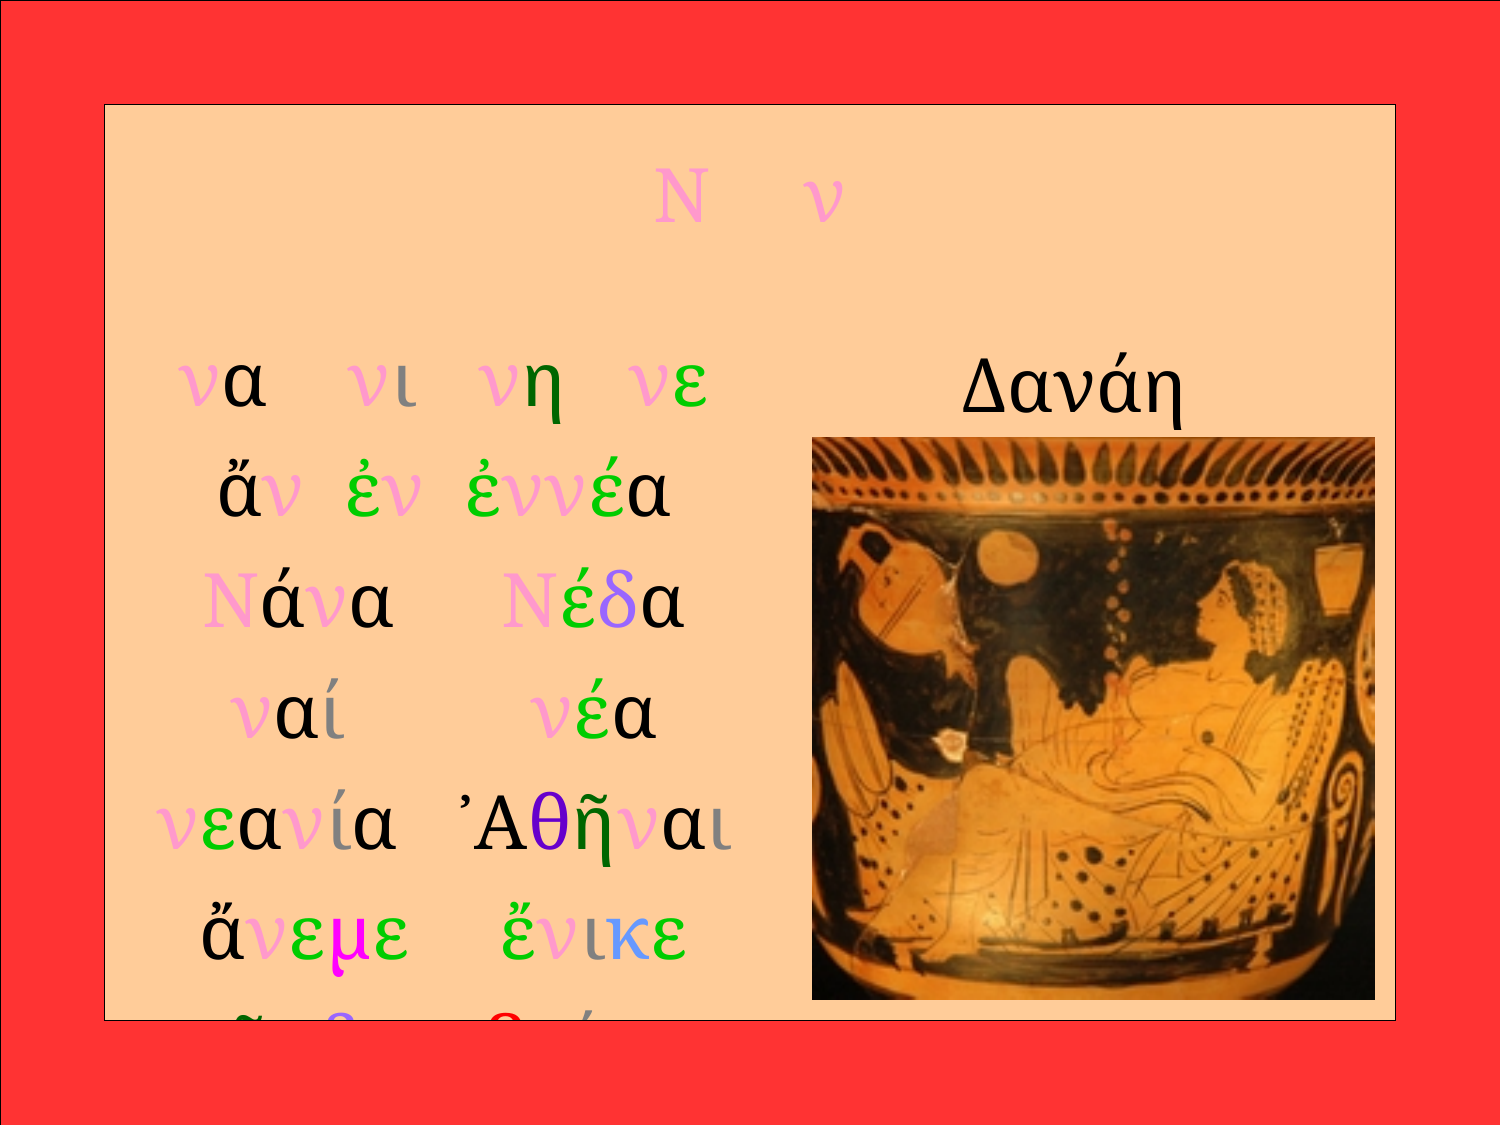

# Ν	ν
να	 νι	νη	νε
ἄν ἐν ἐννέα
Νάνα	Νέδα
ναί		νέα
νεανία	᾿Αθῆναι
ἄνεμε	ἔνικε
νῆαδε	βαίνει
Δανάη